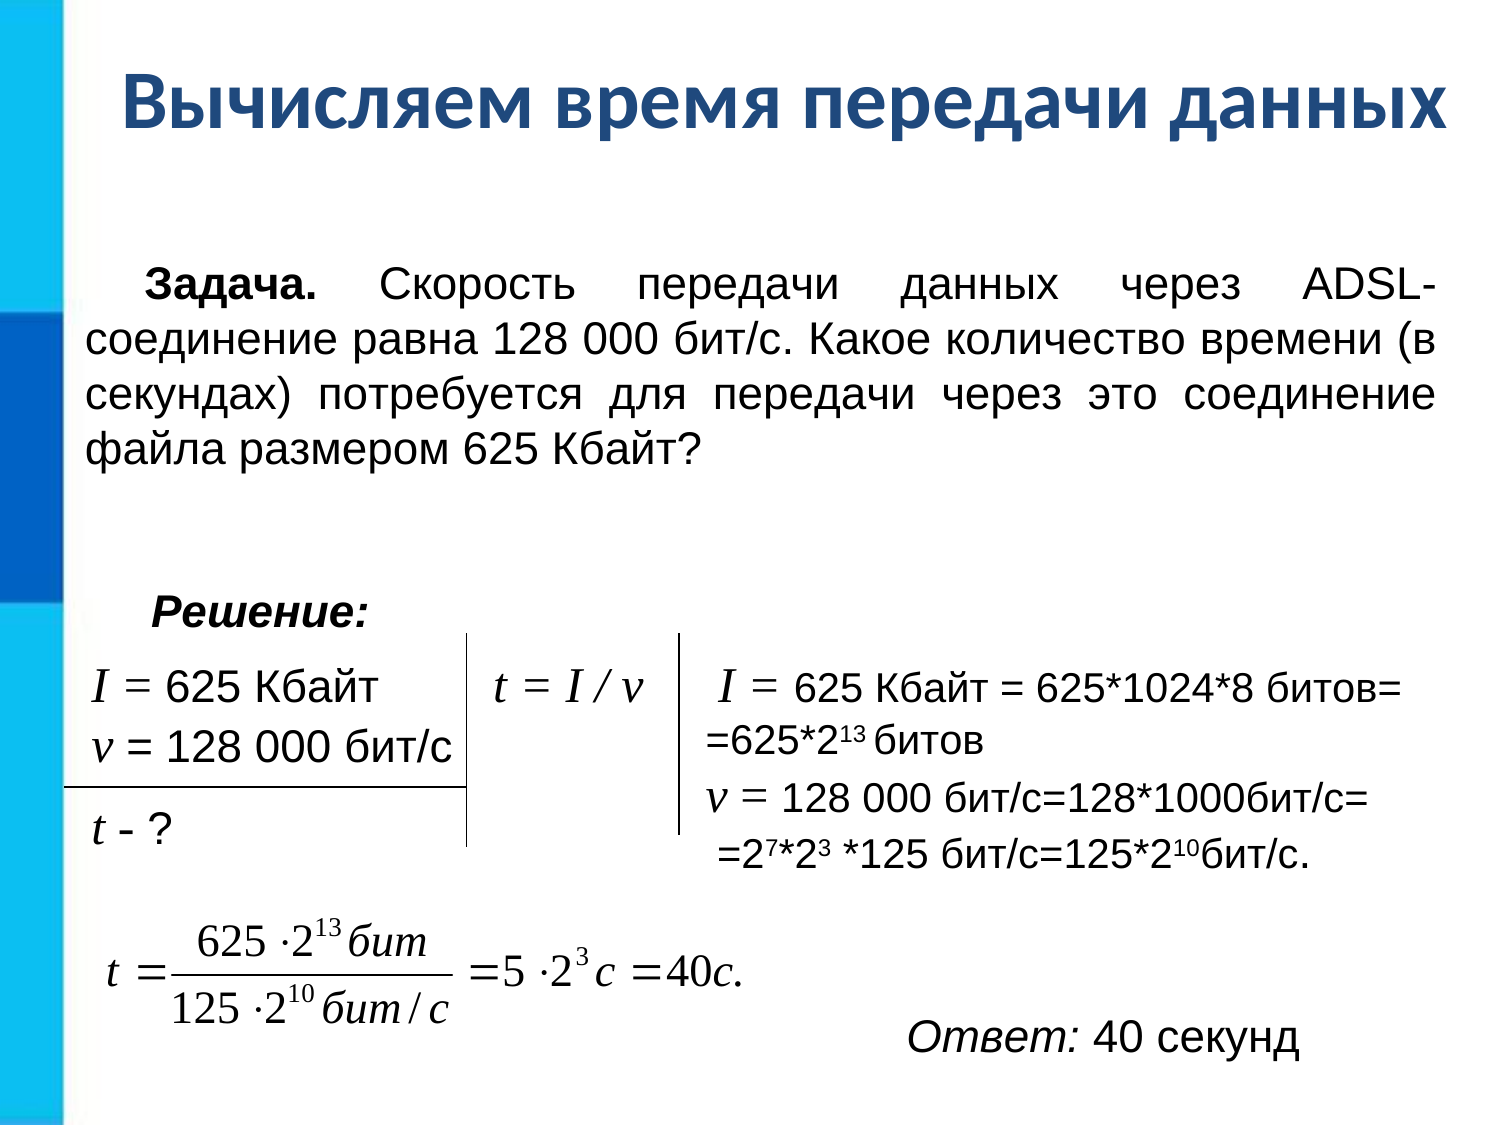

Вычисляем время передачи данных
Задача. Скорость передачи данных через ADSL-соединение равна 128 000 бит/c. Какое количество времени (в секундах) потребуется для передачи через это соединение файла размером 625 Кбайт?
Решение:
I = 625 Кбайт
v = 128 000 бит/с
t = I / v
 I = 625 Кбайт = 625*1024*8 битов=
=625*213 битов
v = 128 000 бит/с=128*1000бит/с=
 =27*23 *125 бит/с=125*210бит/с.
t - ?
Ответ: 40 секунд